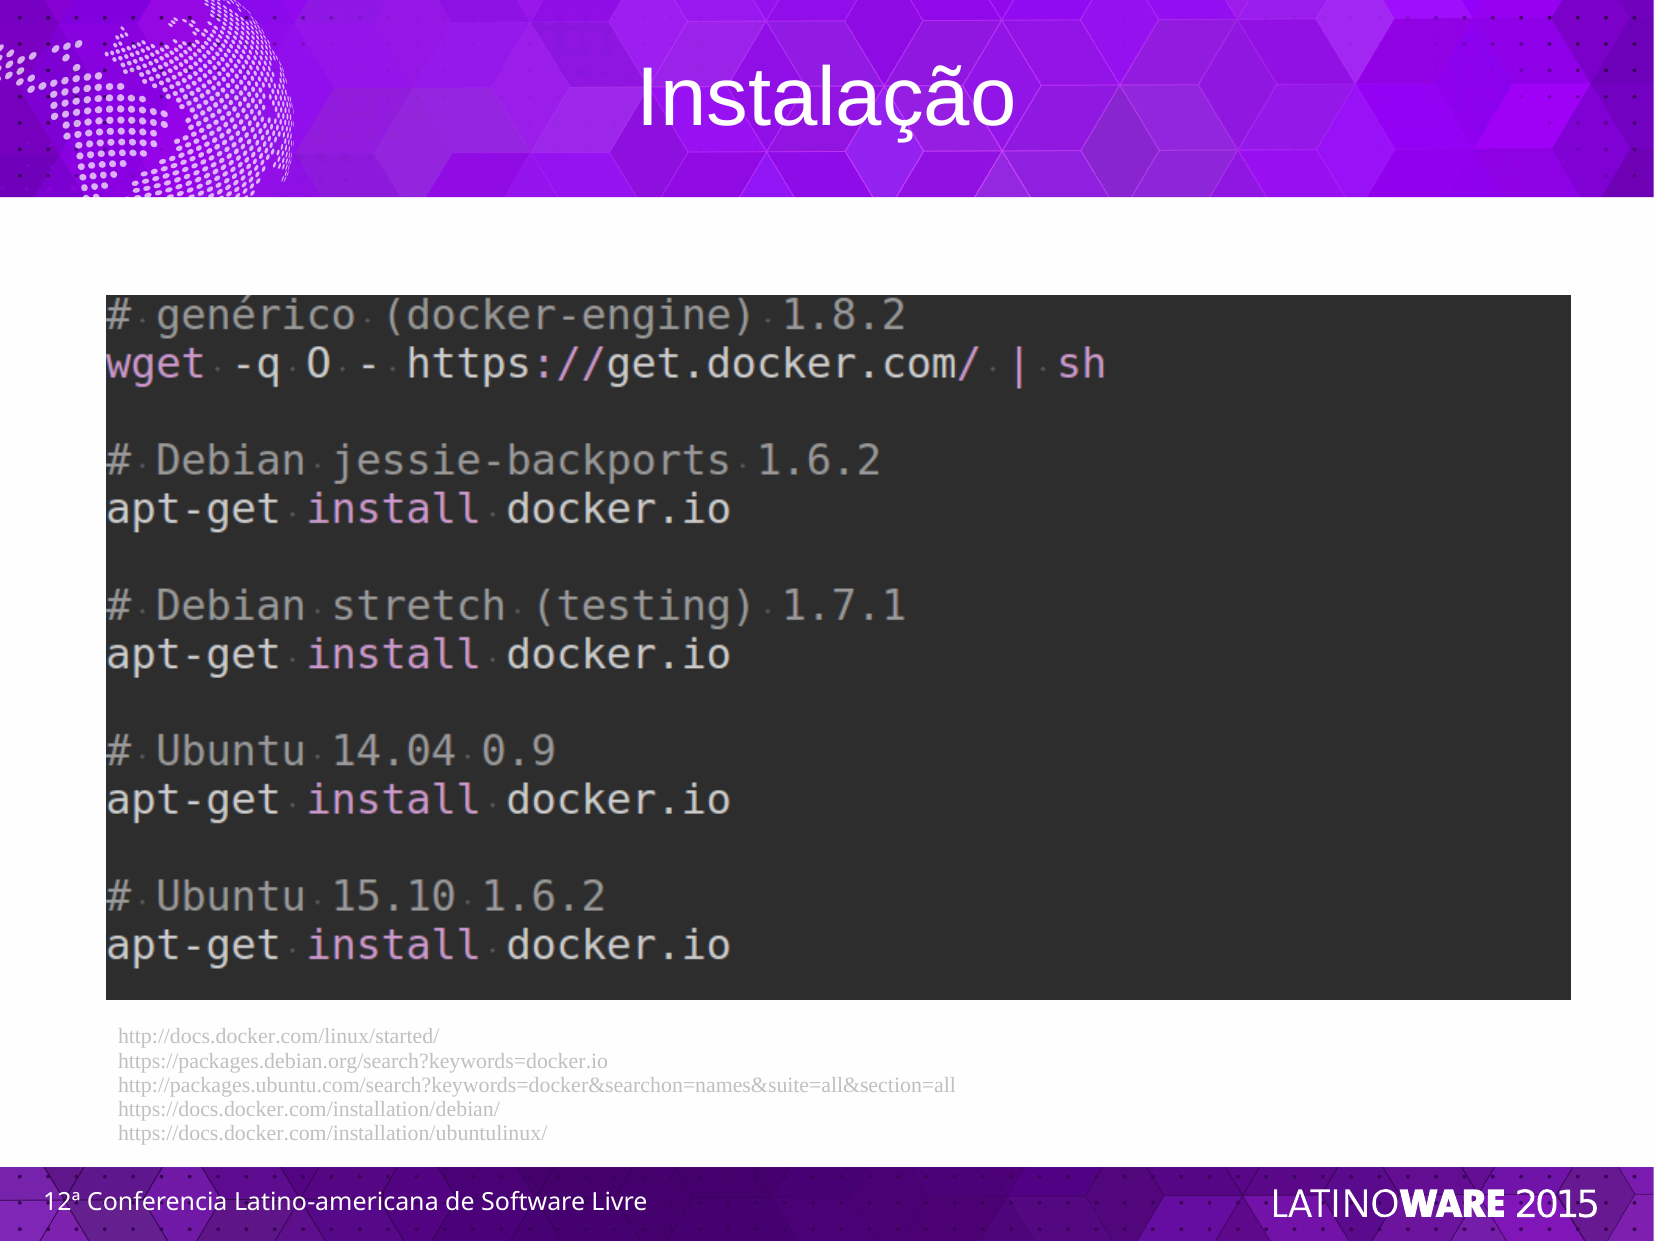

Instalação
http://docs.docker.com/linux/started/
https://packages.debian.org/search?keywords=docker.io
http://packages.ubuntu.com/search?keywords=docker&searchon=names&suite=all&section=all
https://docs.docker.com/installation/debian/
https://docs.docker.com/installation/ubuntulinux/
12ª Conferencia Latino-americana de Software Livre